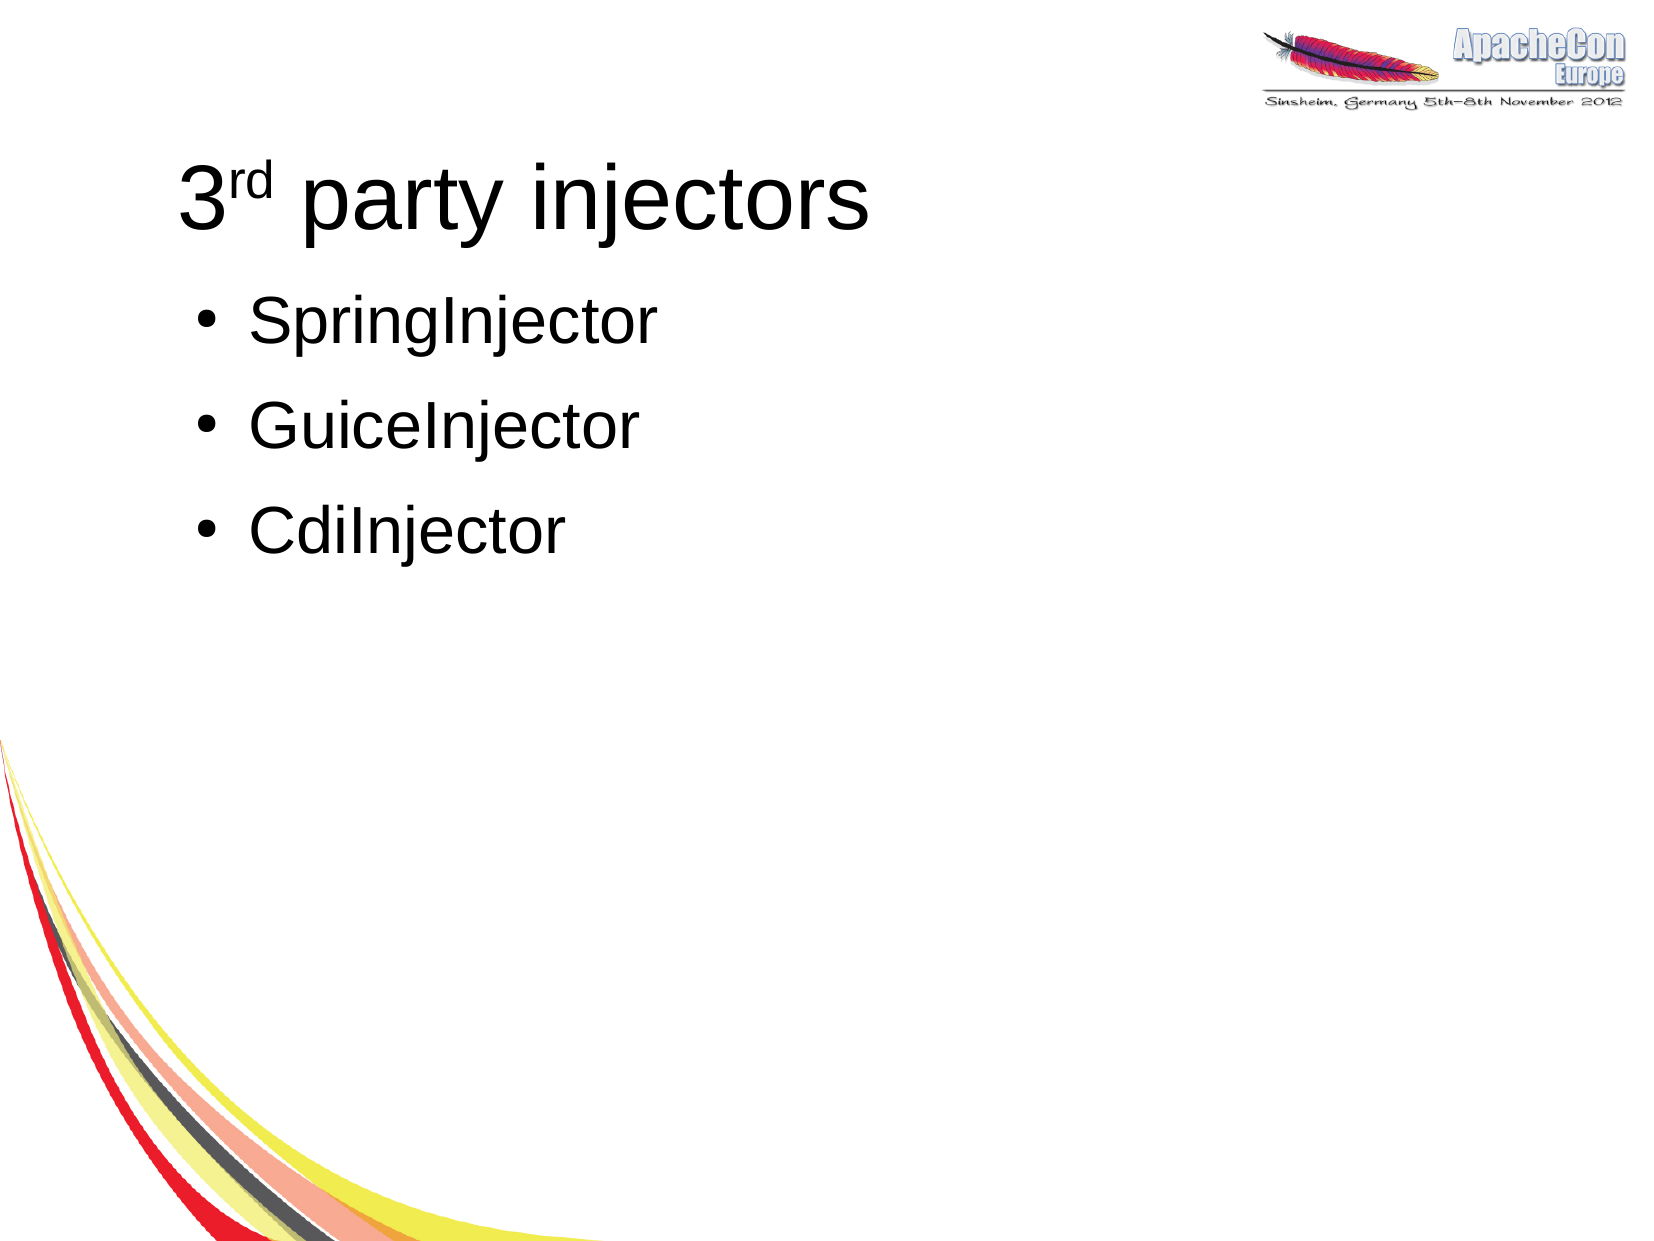

# 3rd party injectors
SpringInjector
GuiceInjector
CdiInjector